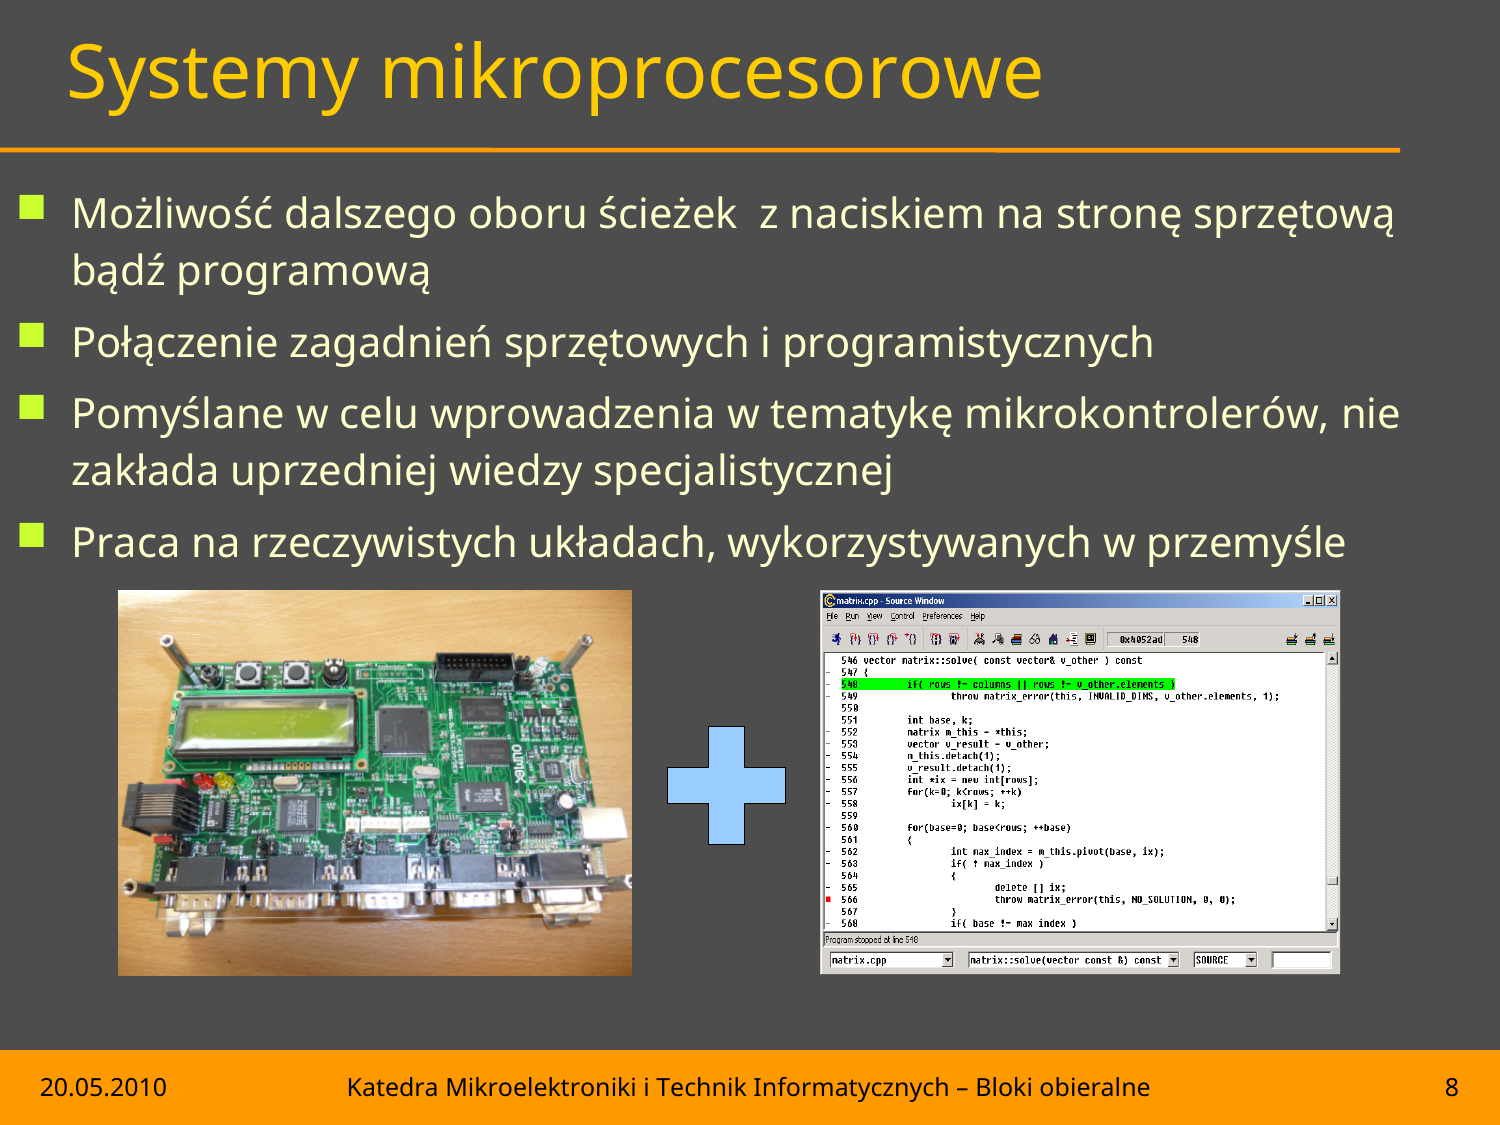

# Systemy mikroprocesorowe
Możliwość dalszego oboru ścieżek z naciskiem na stronę sprzętową bądź programową
Połączenie zagadnień sprzętowych i programistycznych
Pomyślane w celu wprowadzenia w tematykę mikrokontrolerów, nie zakłada uprzedniej wiedzy specjalistycznej
Praca na rzeczywistych układach, wykorzystywanych w przemyśle
20.05.2010
Katedra Mikroelektroniki i Technik Informatycznych – Bloki obieralne
8